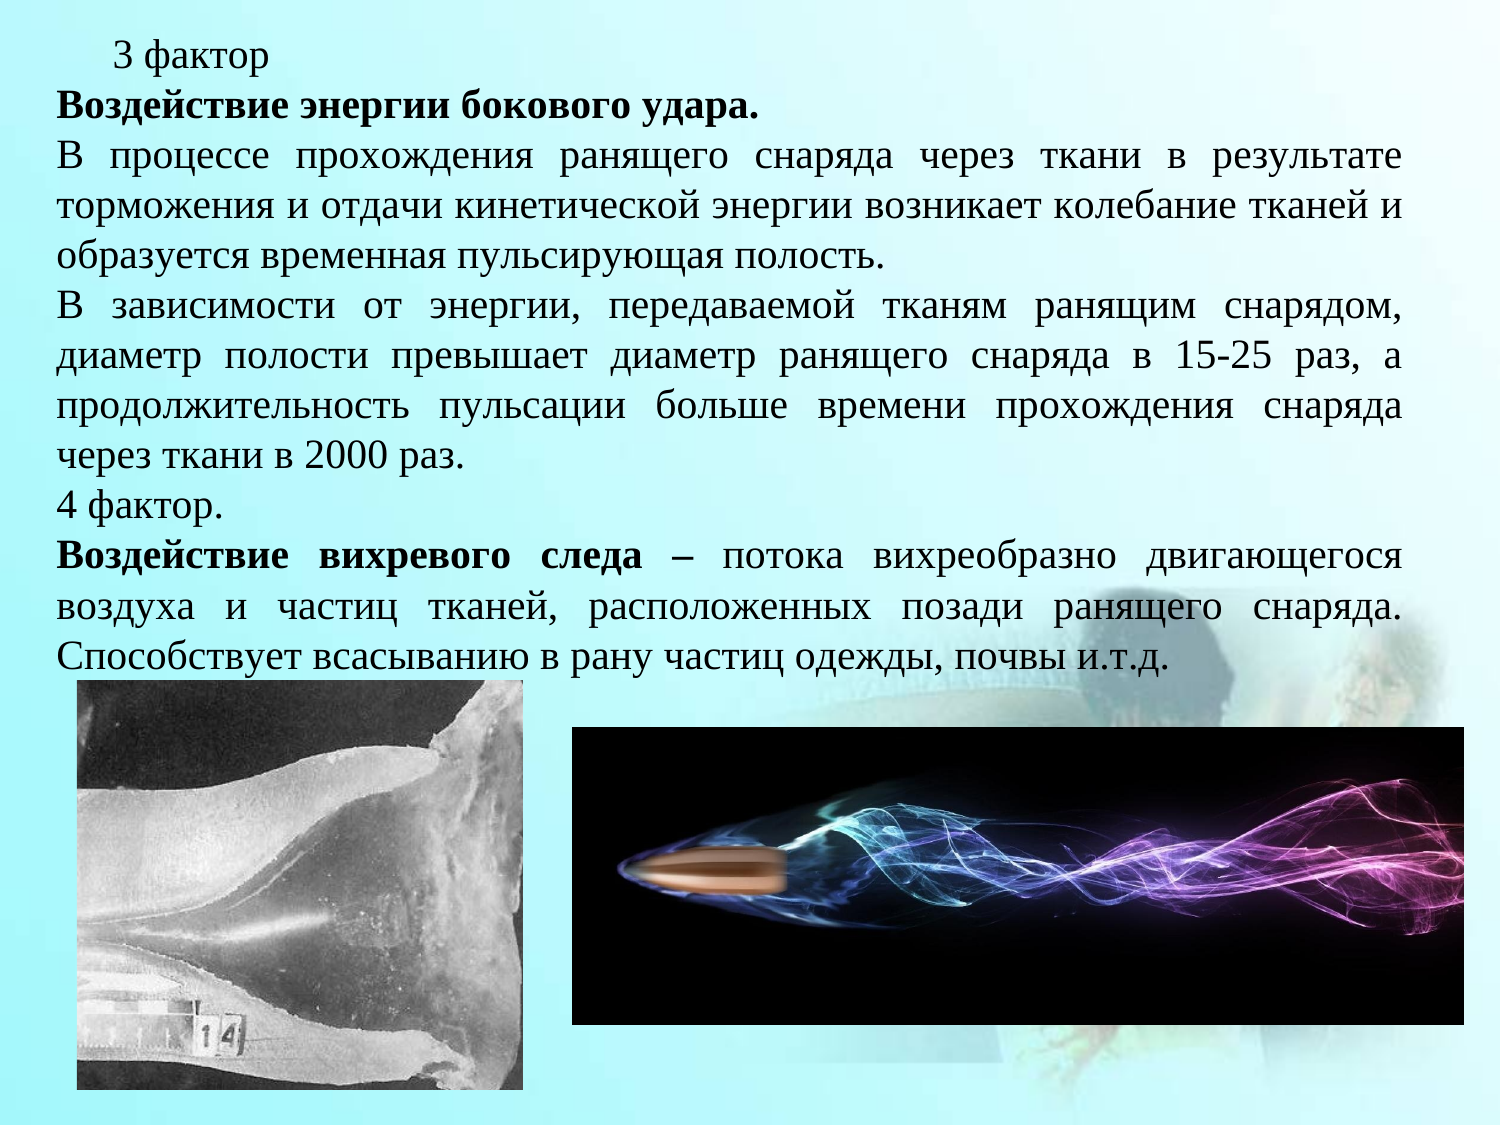

# 3 фактор
Воздействие энергии бокового удара.
В процессе прохождения ранящего снаряда через ткани в результате торможения и отдачи кинетической энергии возникает колебание тканей и образуется временная пульсирующая полость.
В зависимости от энергии, передаваемой тканям ранящим снарядом, диаметр полости превышает диаметр ранящего снаряда в 15-25 раз, а продолжительность пульсации больше времени прохождения снаряда через ткани в 2000 раз.
4 фактор.
Воздействие вихревого следа – потока вихреобразно двигающегося воздуха и частиц тканей, расположенных позади ранящего снаряда. Способствует всасыванию в рану частиц одежды, почвы и.т.д.